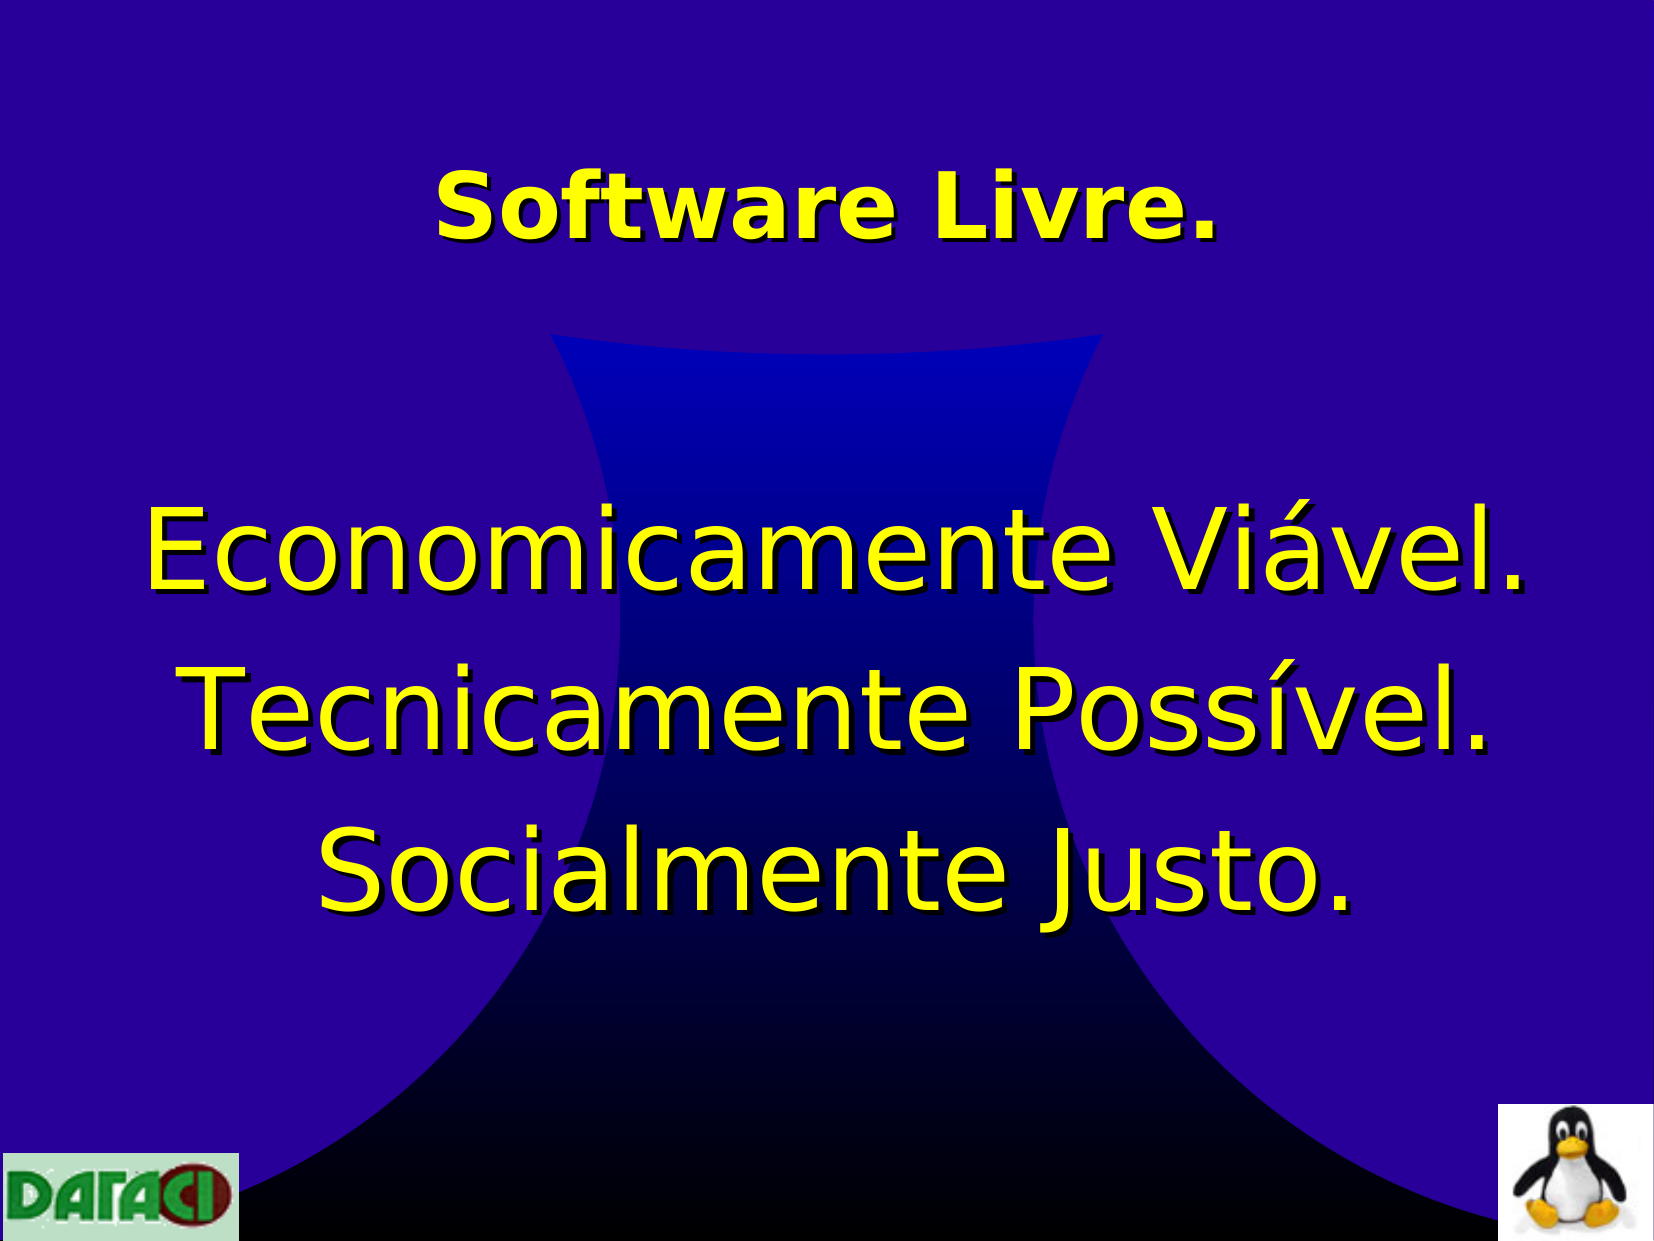

# Software Livre.
Economicamente Viável.
Tecnicamente Possível.
Socialmente Justo.